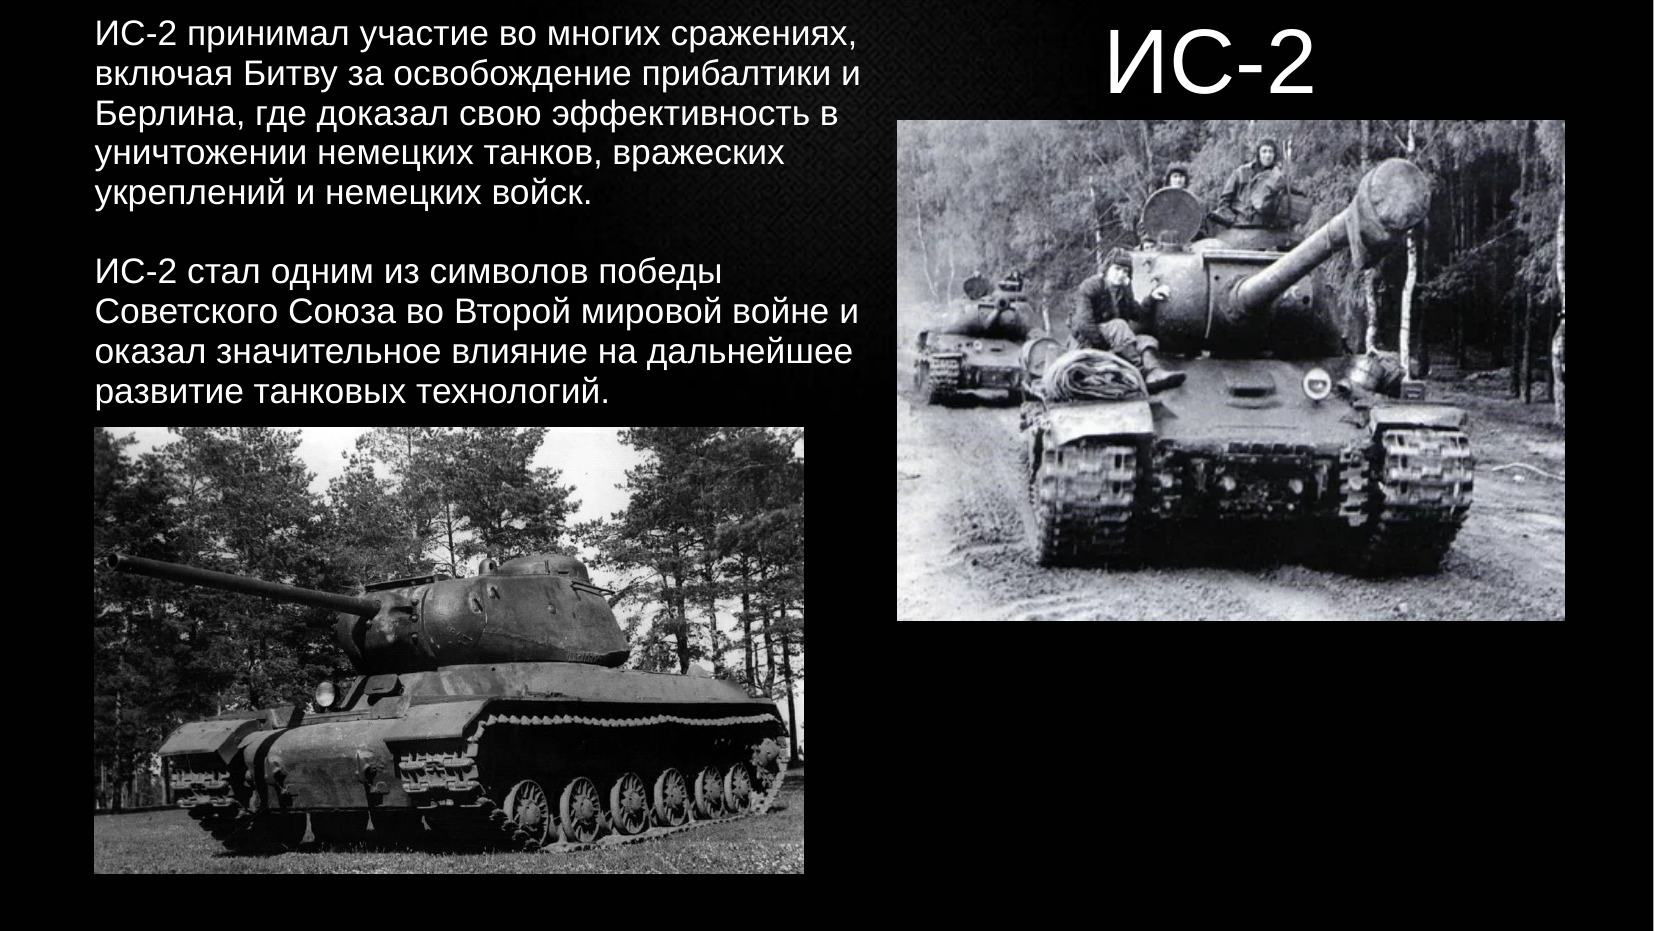

ИС-2
# ИС-2 принимал участие во многих сражениях, включая Битву за освобождение прибалтики и Берлина, где доказал свою эффективность в уничтожении немецких танков, вражеских укреплений и немецких войск. ИС-2 стал одним из символов победы Советского Союза во Второй мировой войне и оказал значительное влияние на дальнейшее развитие танковых технологий.